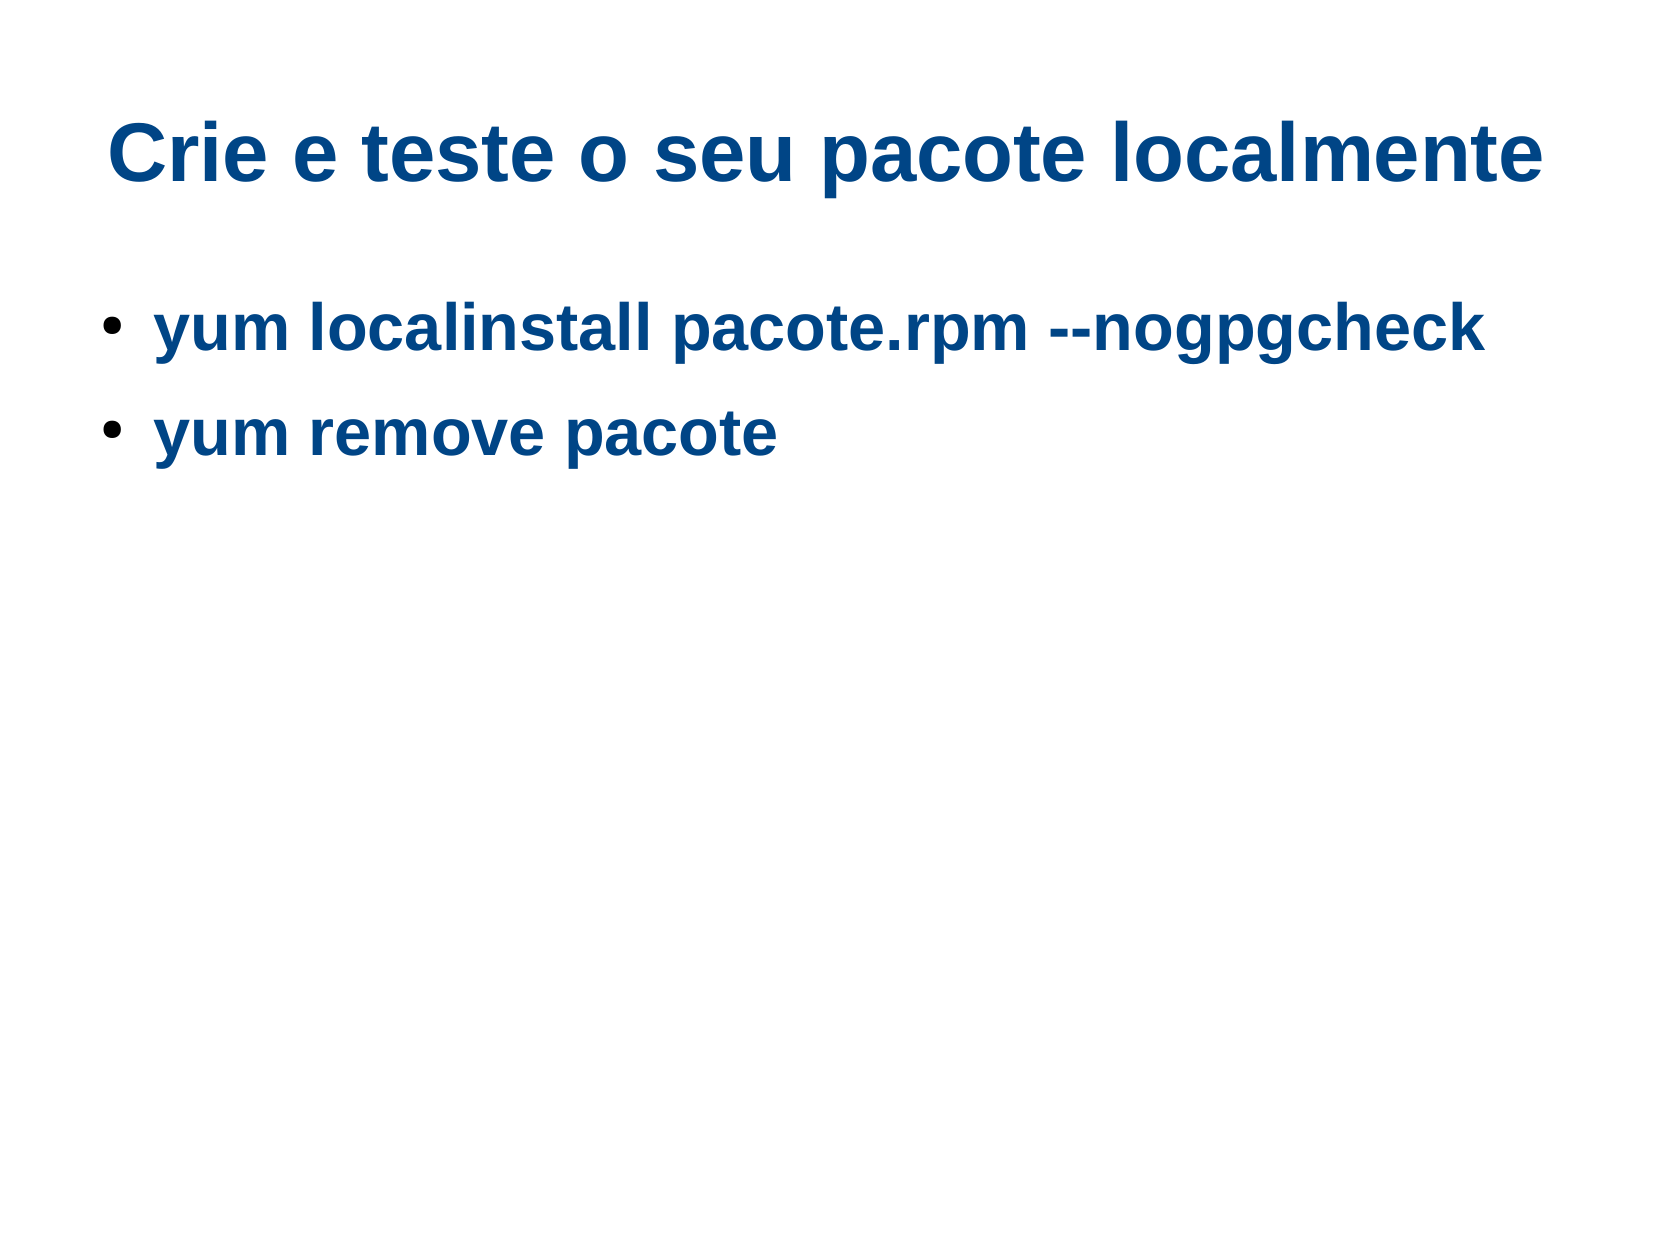

# Crie e teste o seu pacote localmente
yum localinstall pacote.rpm --nogpgcheck
yum remove pacote